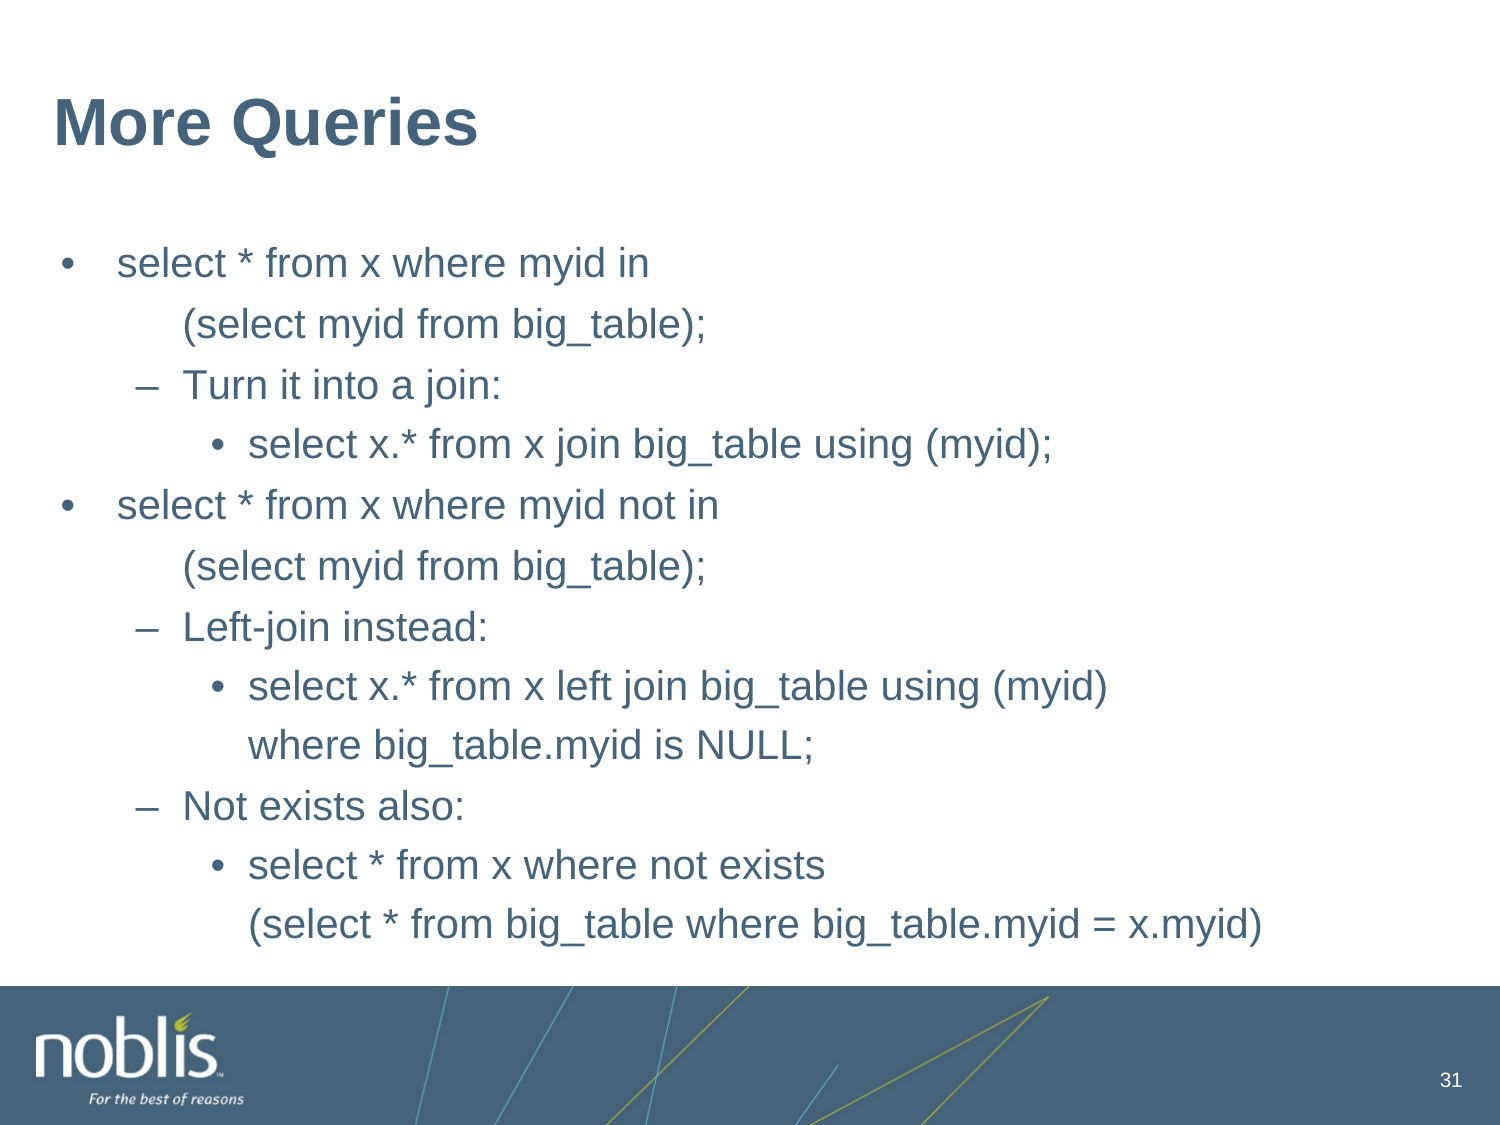

# More Queries
select * from x where myid in
(select myid from big_table);
Turn it into a join:
select x.* from x join big_table using (myid);
select * from x where myid not in
(select myid from big_table);
Left-join instead:
select x.* from x left join big_table using (myid)
where big_table.myid is NULL;
Not exists also:
select * from x where not exists
(select * from big_table where big_table.myid = x.myid)